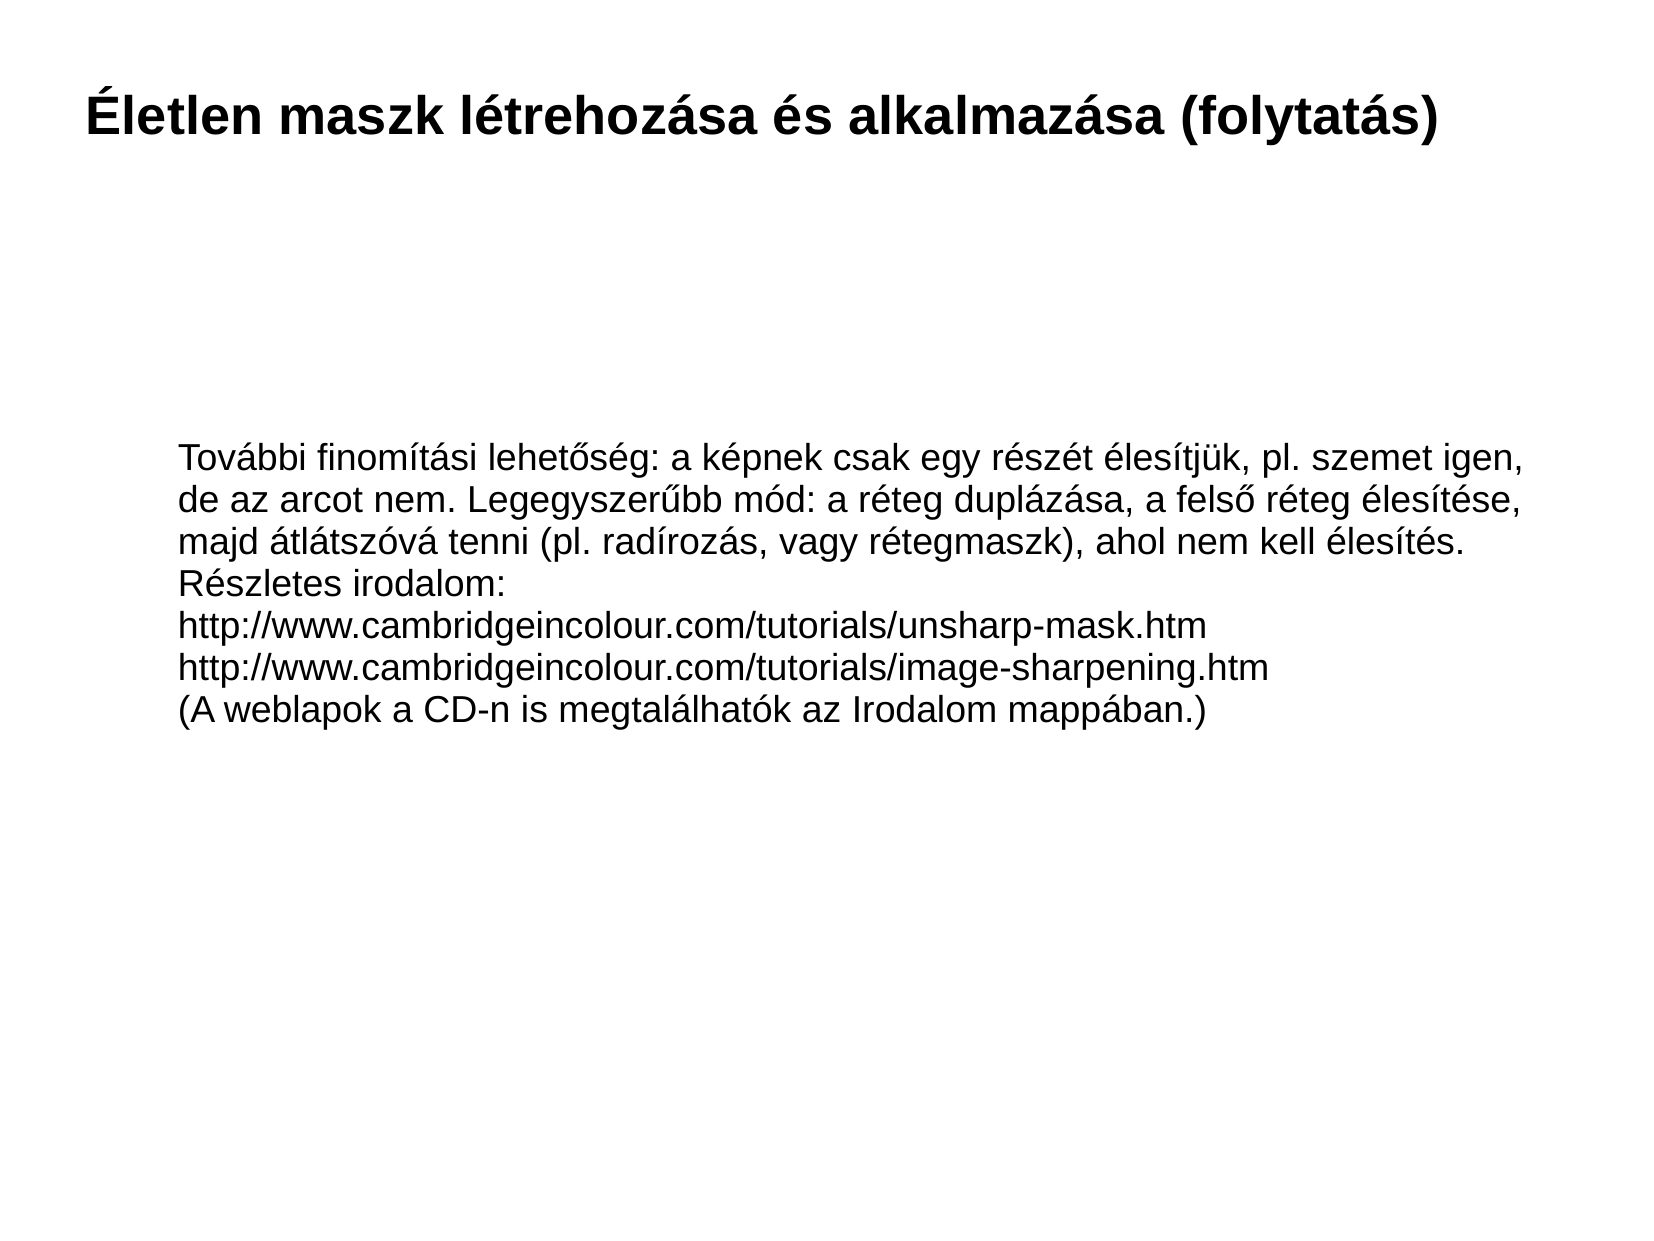

Életlen maszk létrehozása és alkalmazása (folytatás)
További finomítási lehetőség: a képnek csak egy részét élesítjük, pl. szemet igen,
de az arcot nem. Legegyszerűbb mód: a réteg duplázása, a felső réteg élesítése,
majd átlátszóvá tenni (pl. radírozás, vagy rétegmaszk), ahol nem kell élesítés.
Részletes irodalom:
http://www.cambridgeincolour.com/tutorials/unsharp-mask.htm
http://www.cambridgeincolour.com/tutorials/image-sharpening.htm
(A weblapok a CD-n is megtalálhatók az Irodalom mappában.)